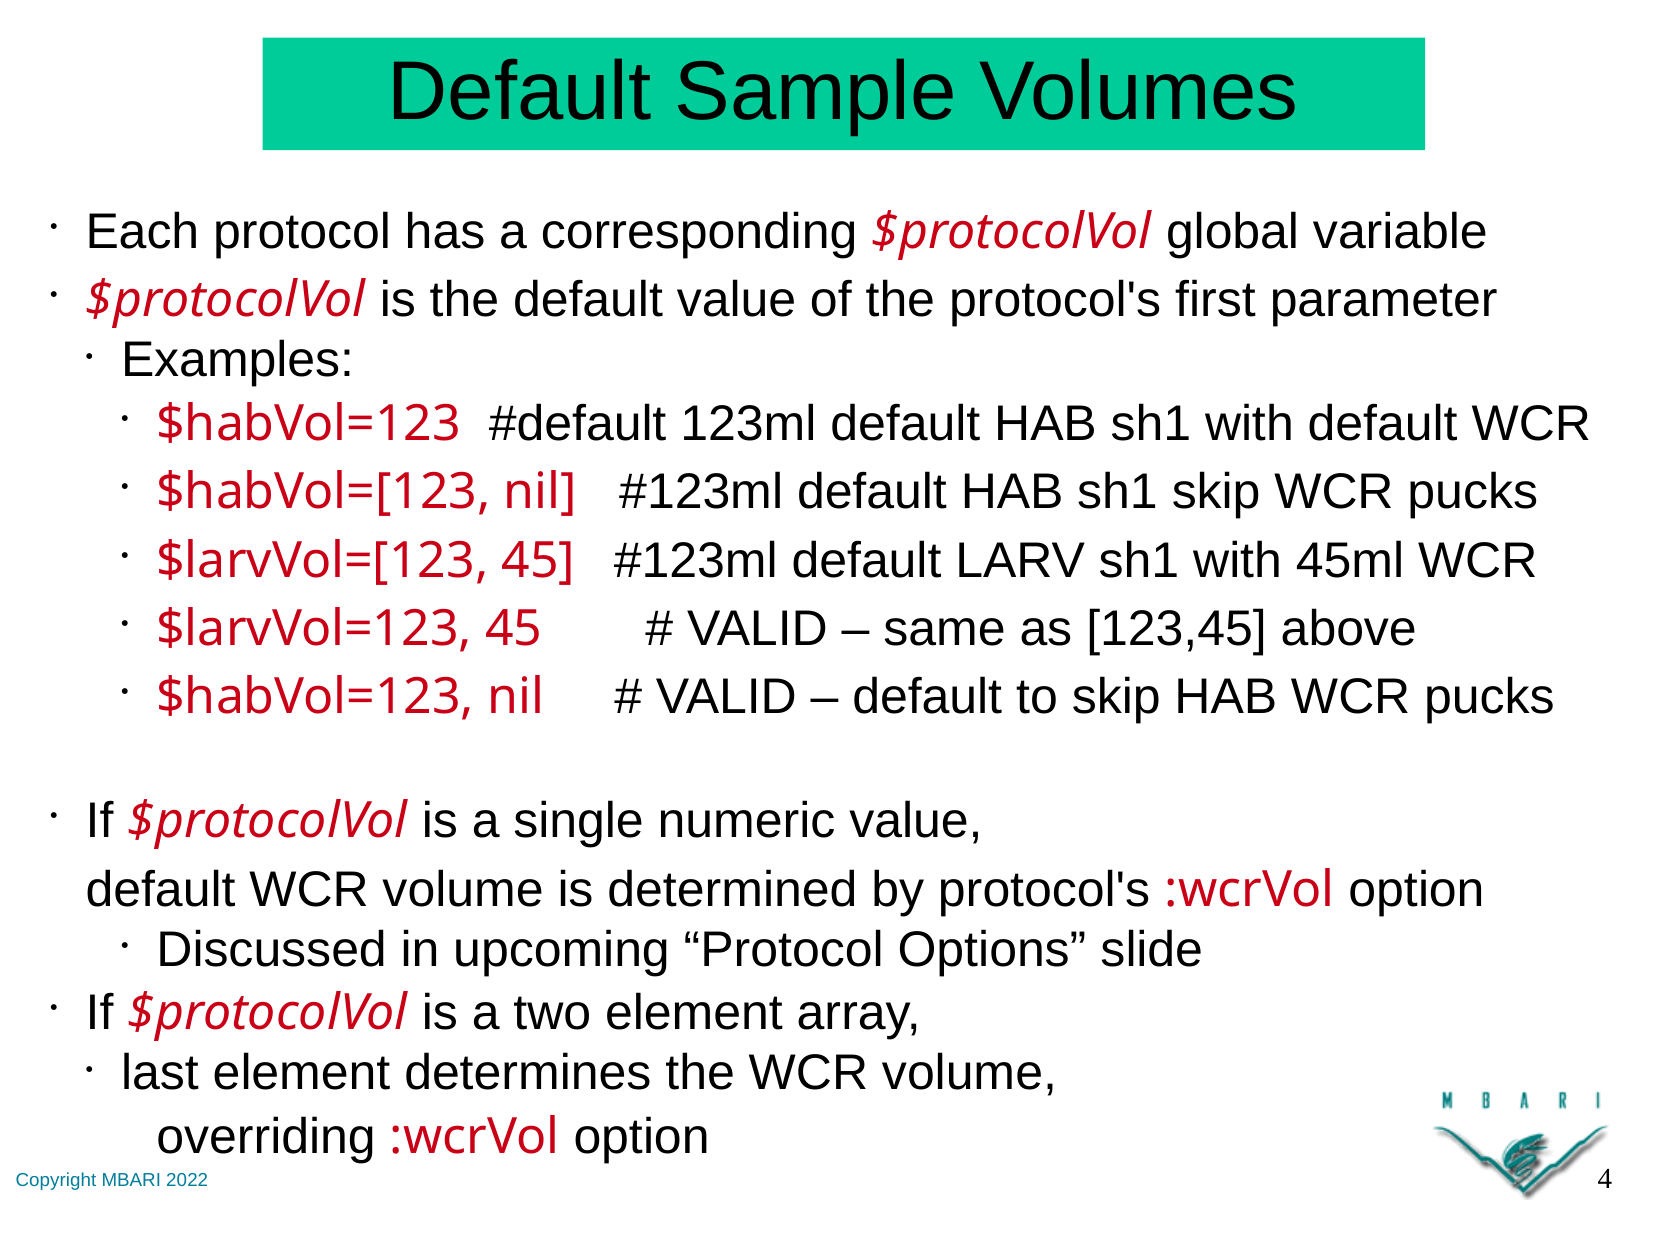

Default Sample Volumes
Each protocol has a corresponding $protocolVol global variable
$protocolVol is the default value of the protocol's first parameter
Examples:
$habVol=123 #default 123ml default HAB sh1 with default WCR
$habVol=[123, nil] #123ml default HAB sh1 skip WCR pucks
$larvVol=[123, 45] #123ml default LARV sh1 with 45ml WCR
$larvVol=123, 45	 # VALID – same as [123,45] above
$habVol=123, nil # VALID – default to skip HAB WCR pucks
If $protocolVol is a single numeric value,
default WCR volume is determined by protocol's :wcrVol option
Discussed in upcoming “Protocol Options” slide
If $protocolVol is a two element array,
last element determines the WCR volume,
overriding :wcrVol option
4